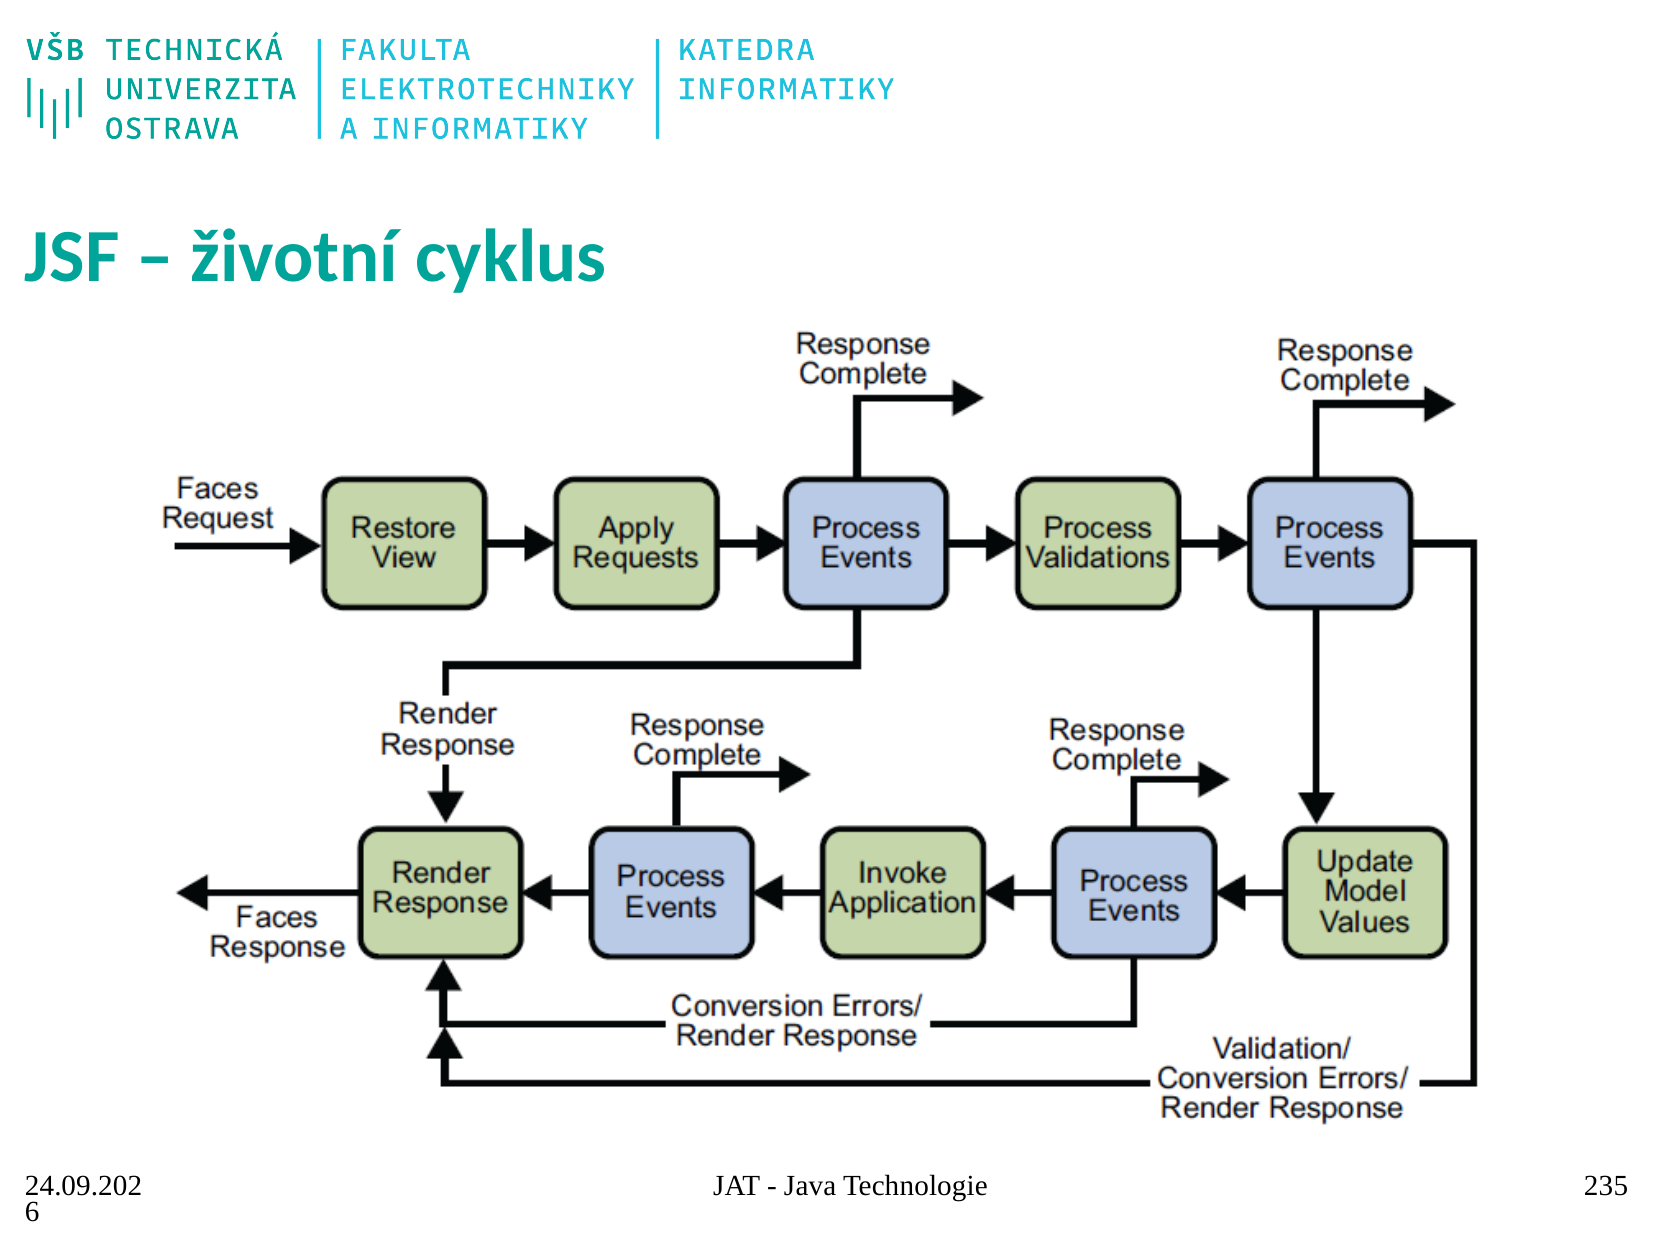

# JSF – životní cyklus
JAT - Java Technologie
235